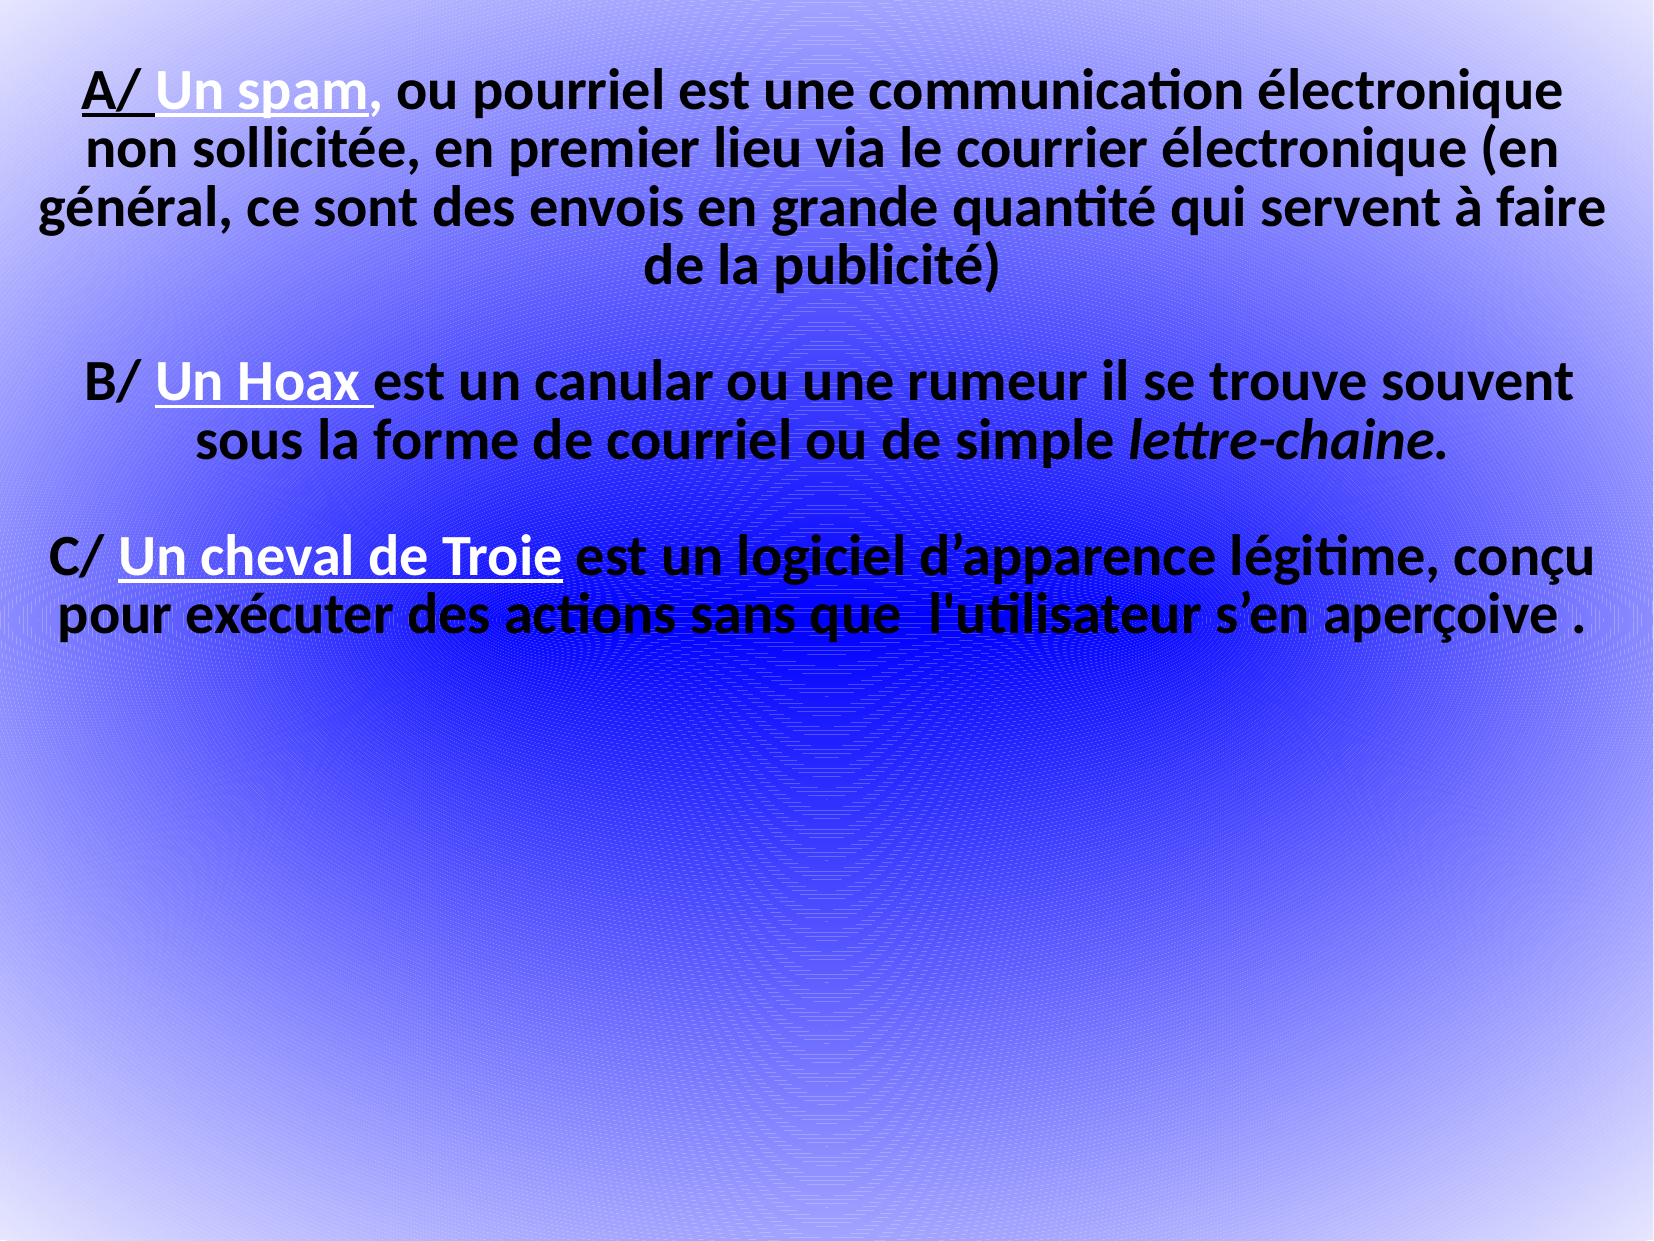

A/ Un spam, ou pourriel est une communication électronique non sollicitée, en premier lieu via le courrier électronique (en général, ce sont des envois en grande quantité qui servent à faire de la publicité)
 B/ Un Hoax est un canular ou une rumeur il se trouve souvent sous la forme de courriel ou de simple lettre-chaine.
C/ Un cheval de Troie est un logiciel d’apparence légitime, conçu pour exécuter des actions sans que l'utilisateur s’en aperçoive .